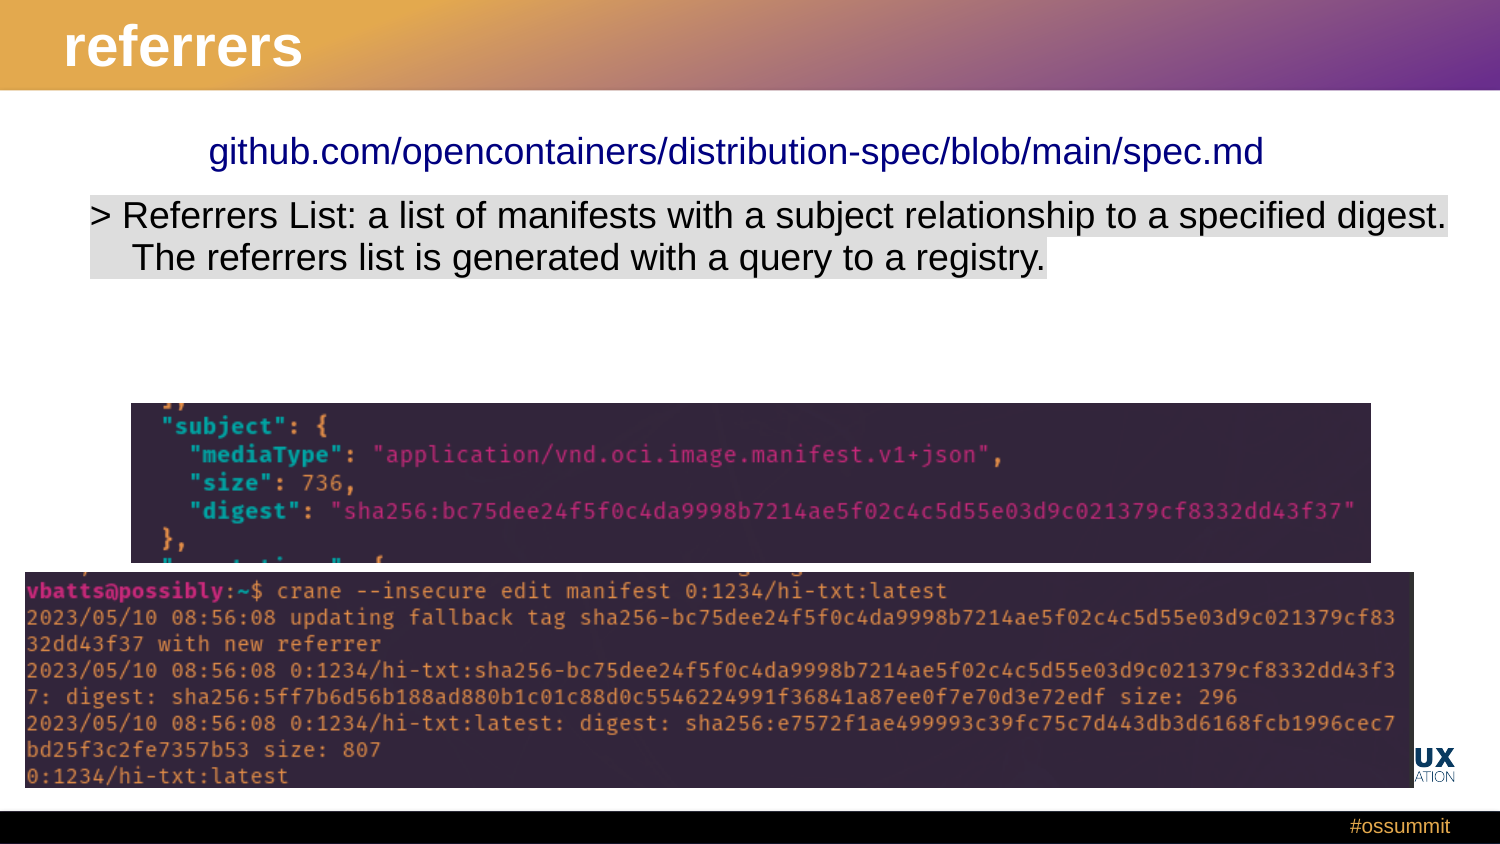

# referrers
github.com/opencontainers/distribution-spec/blob/main/spec.md
> Referrers List: a list of manifests with a subject relationship to a specified digest.
 The referrers list is generated with a query to a registry.